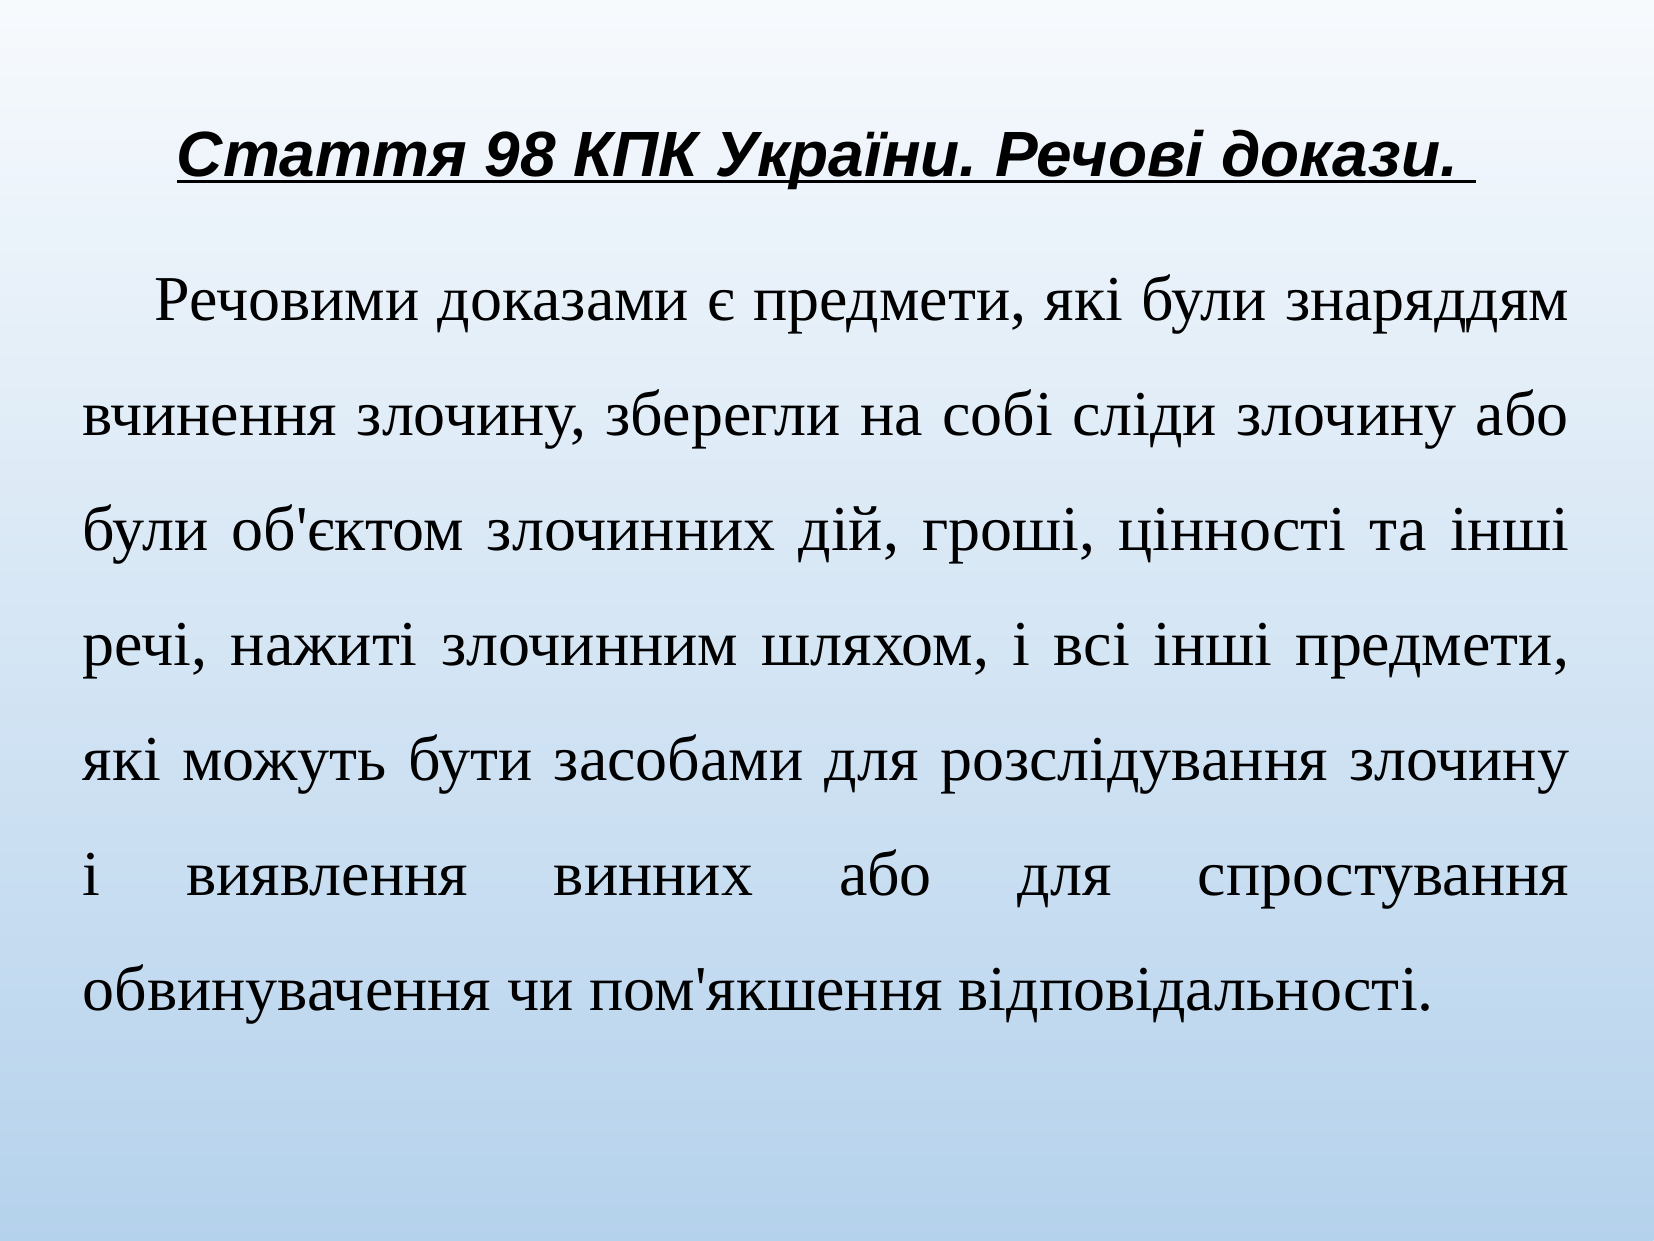

# Стаття 98 КПК України. Речові докази.
	Речовими доказами є предмети, які були знаряддям вчинення злочину, зберегли на собі сліди злочину або були об'єктом злочинних дій, гроші, цінності та інші речі, нажиті злочинним шляхом, і всі інші предмети, які можуть бути засобами для розслідування злочину і виявлення винних або для спростування обвинувачення чи пом'якшення відповідальності.